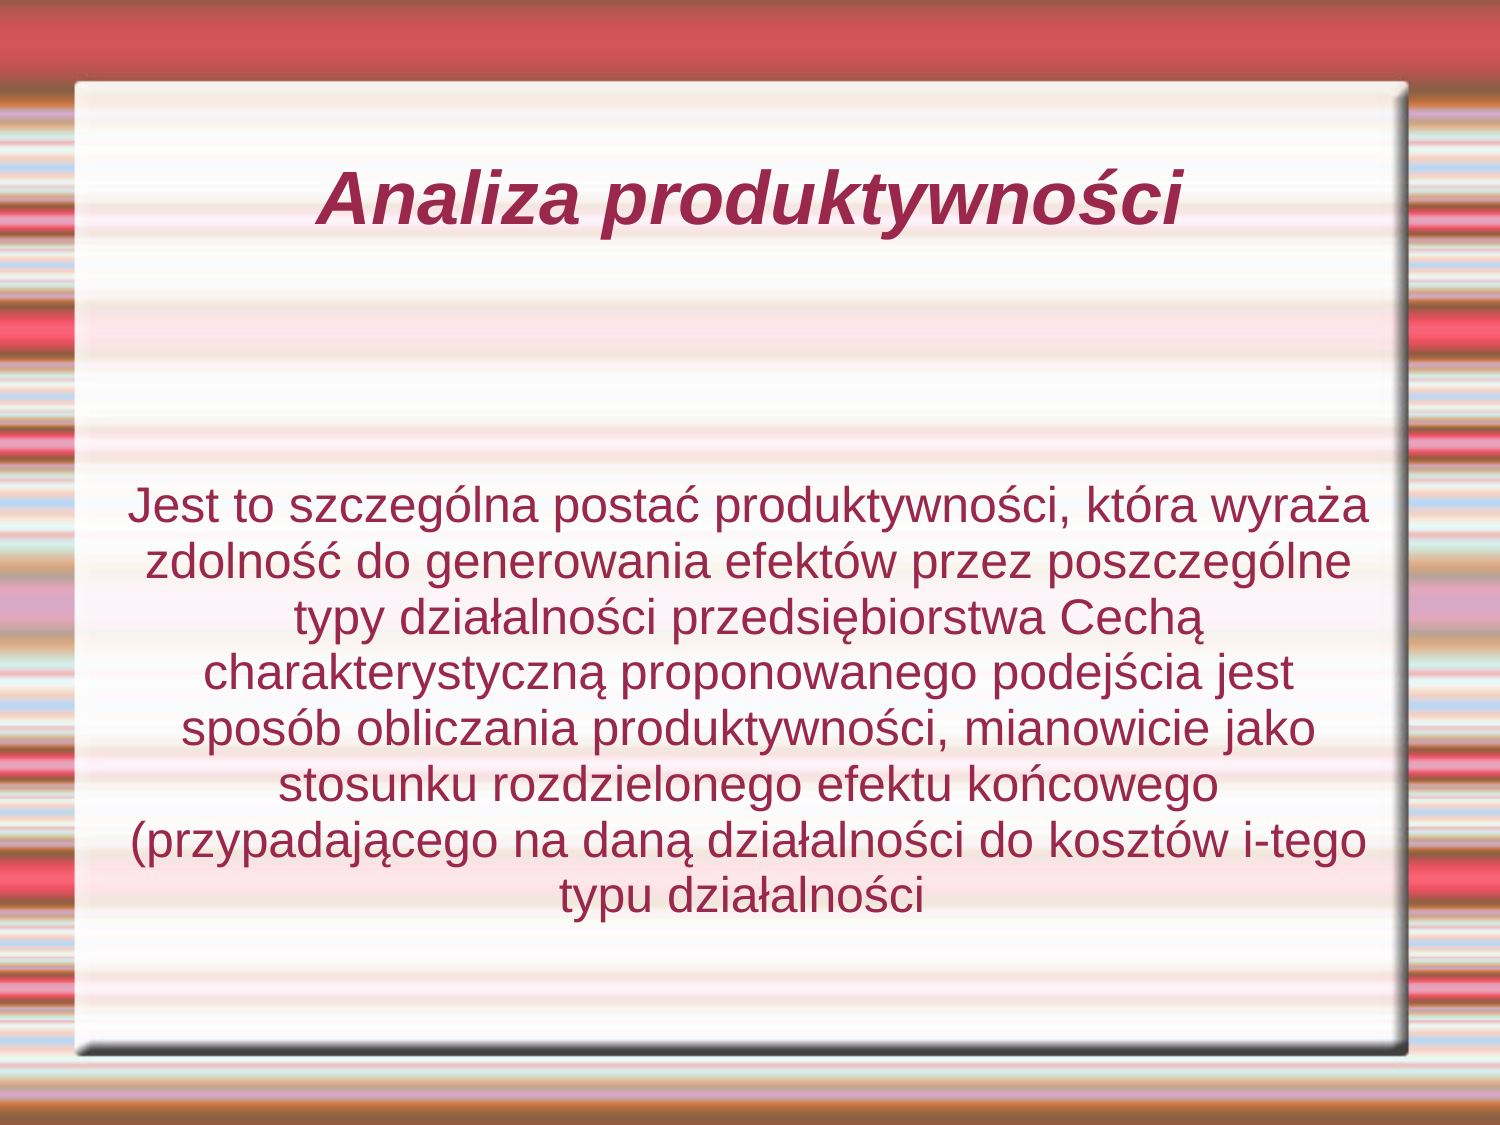

# Analiza produktywności
Jest to szczególna postać produktywności, która wyraża zdolność do generowania efektów przez poszczególne typy działalności przedsiębiorstwa Cechą charakterystyczną proponowanego podejścia jest sposób obliczania produktywności, mianowicie jako stosunku rozdzielonego efektu końcowego (przypadającego na daną działalności do kosztów i-tego typu działalności